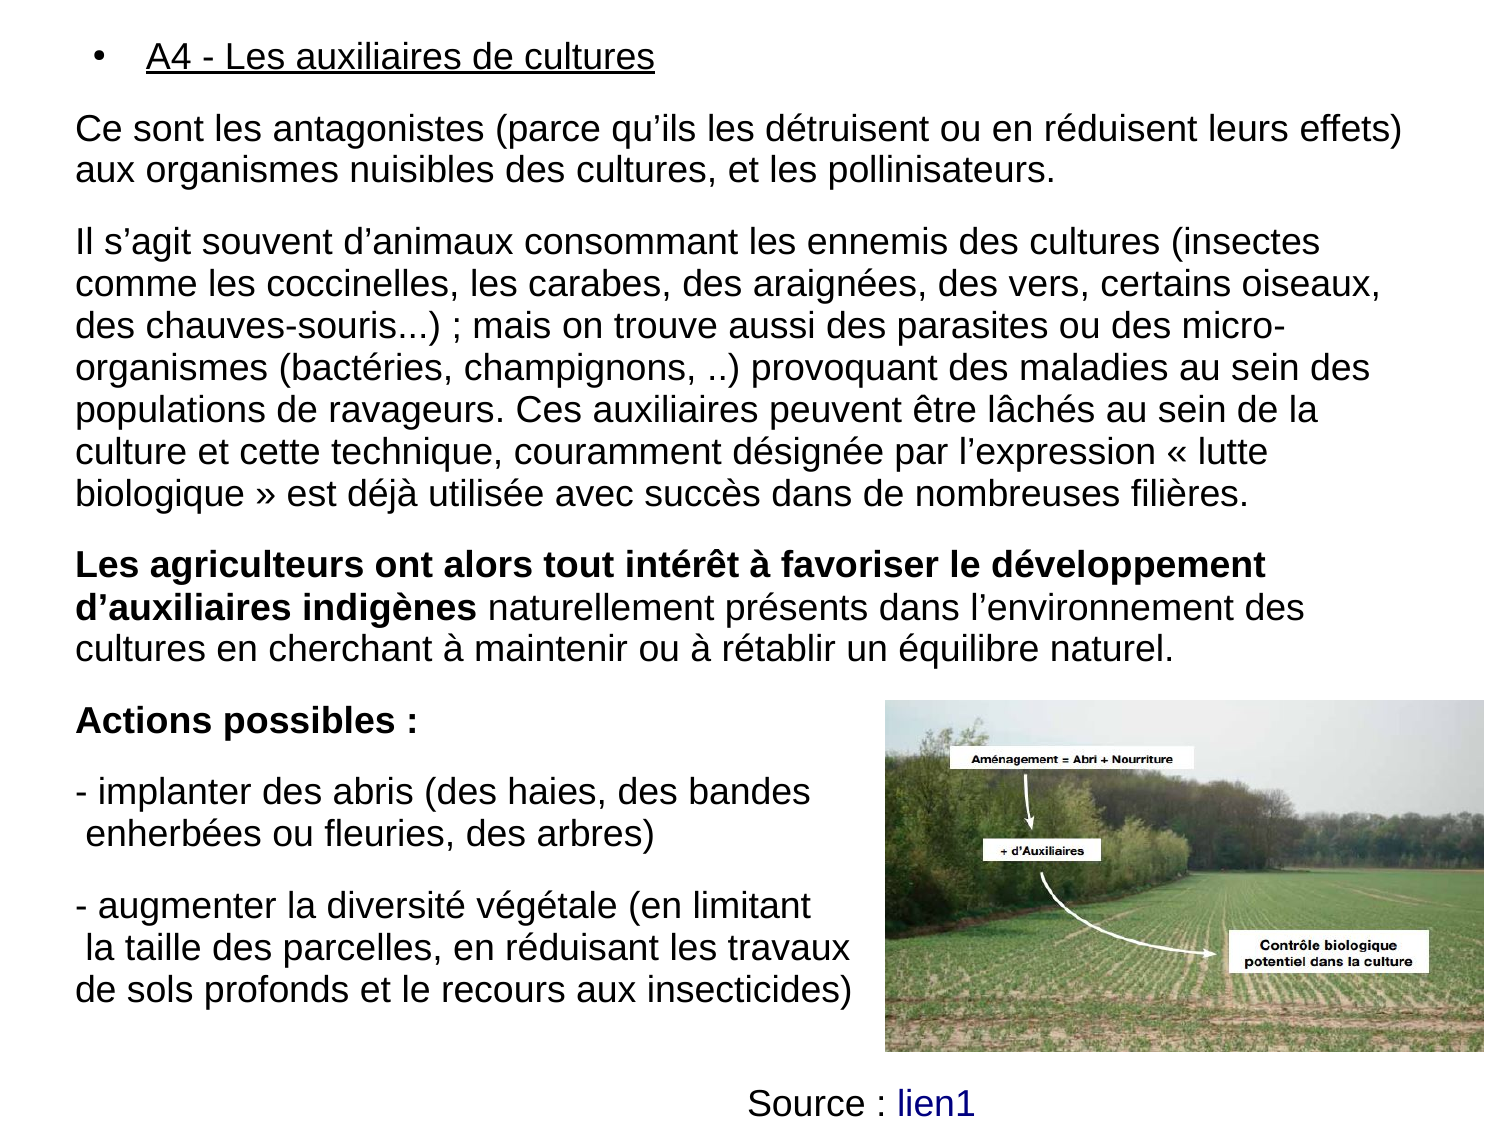

# A4 - Les auxiliaires de cultures
Ce sont les antagonistes (parce qu’ils les détruisent ou en réduisent leurs effets) aux organismes nuisibles des cultures, et les pollinisateurs.
Il s’agit souvent d’animaux consommant les ennemis des cultures (insectes comme les coccinelles, les carabes, des araignées, des vers, certains oiseaux, des chauves-souris...) ; mais on trouve aussi des parasites ou des micro-organismes (bactéries, champignons, ..) provoquant des maladies au sein des populations de ravageurs. Ces auxiliaires peuvent être lâchés au sein de la culture et cette technique, couramment désignée par l’expression « lutte biologique » est déjà utilisée avec succès dans de nombreuses filières.
Les agriculteurs ont alors tout intérêt à favoriser le développement d’auxiliaires indigènes naturellement présents dans l’environnement des cultures en cherchant à maintenir ou à rétablir un équilibre naturel.
Actions possibles :
- implanter des abris (des haies, des bandes
 enherbées ou fleuries, des arbres)
- augmenter la diversité végétale (en limitant
 la taille des parcelles, en réduisant les travaux
de sols profonds et le recours aux insecticides)
Source : lien1